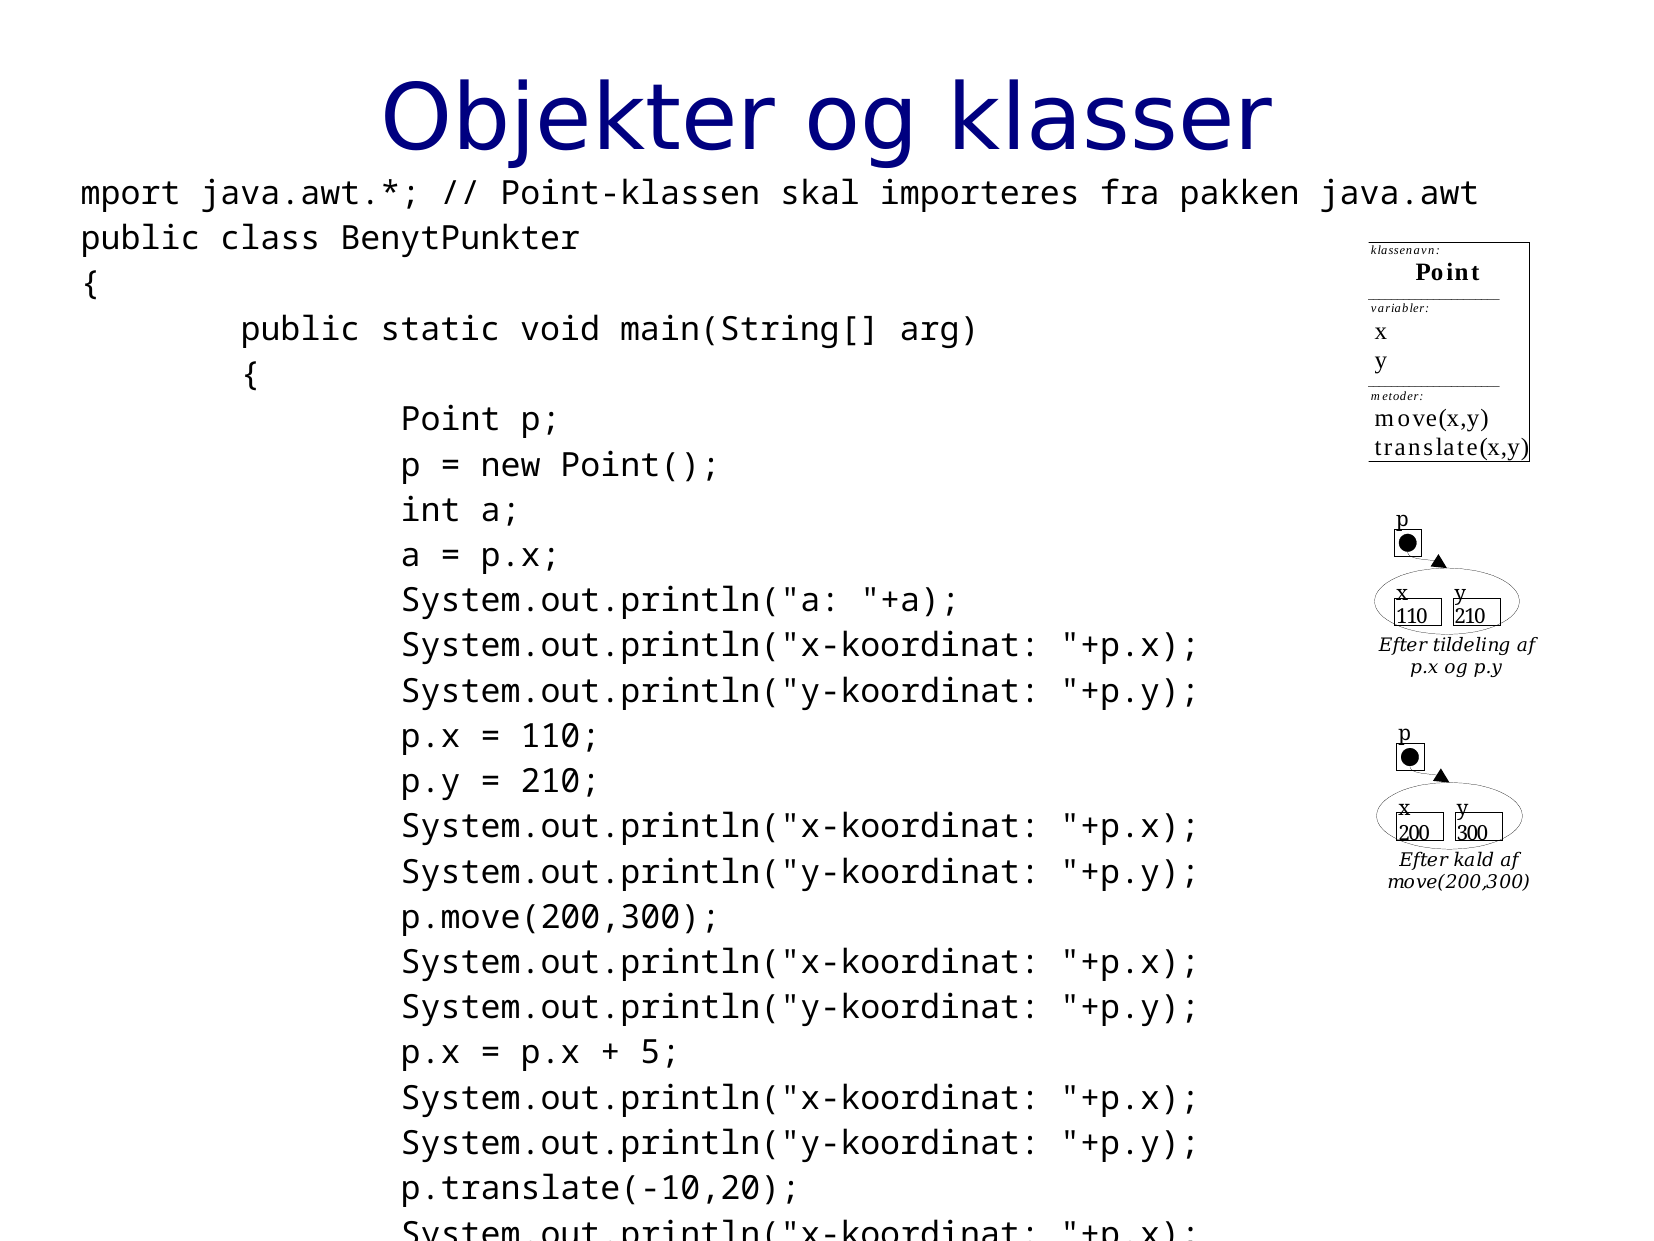

# Objekter og klasser
mport java.awt.*; // Point-klassen skal importeres fra pakken java.awt
public class BenytPunkter
{
 public static void main(String[] arg)
 {
 Point p;
 p = new Point();
 int a;
 a = p.x;
 System.out.println("a: "+a);
 System.out.println("x-koordinat: "+p.x);
 System.out.println("y-koordinat: "+p.y);
 p.x = 110;
 p.y = 210;
 System.out.println("x-koordinat: "+p.x);
 System.out.println("y-koordinat: "+p.y);
 p.move(200,300);
 System.out.println("x-koordinat: "+p.x);
 System.out.println("y-koordinat: "+p.y);
 p.x = p.x + 5;
 System.out.println("x-koordinat: "+p.x);
 System.out.println("y-koordinat: "+p.y);
 p.translate(-10,20);
 System.out.println("x-koordinat: "+p.x);
 System.out.println("y-koordinat: "+p.y);
 }
}